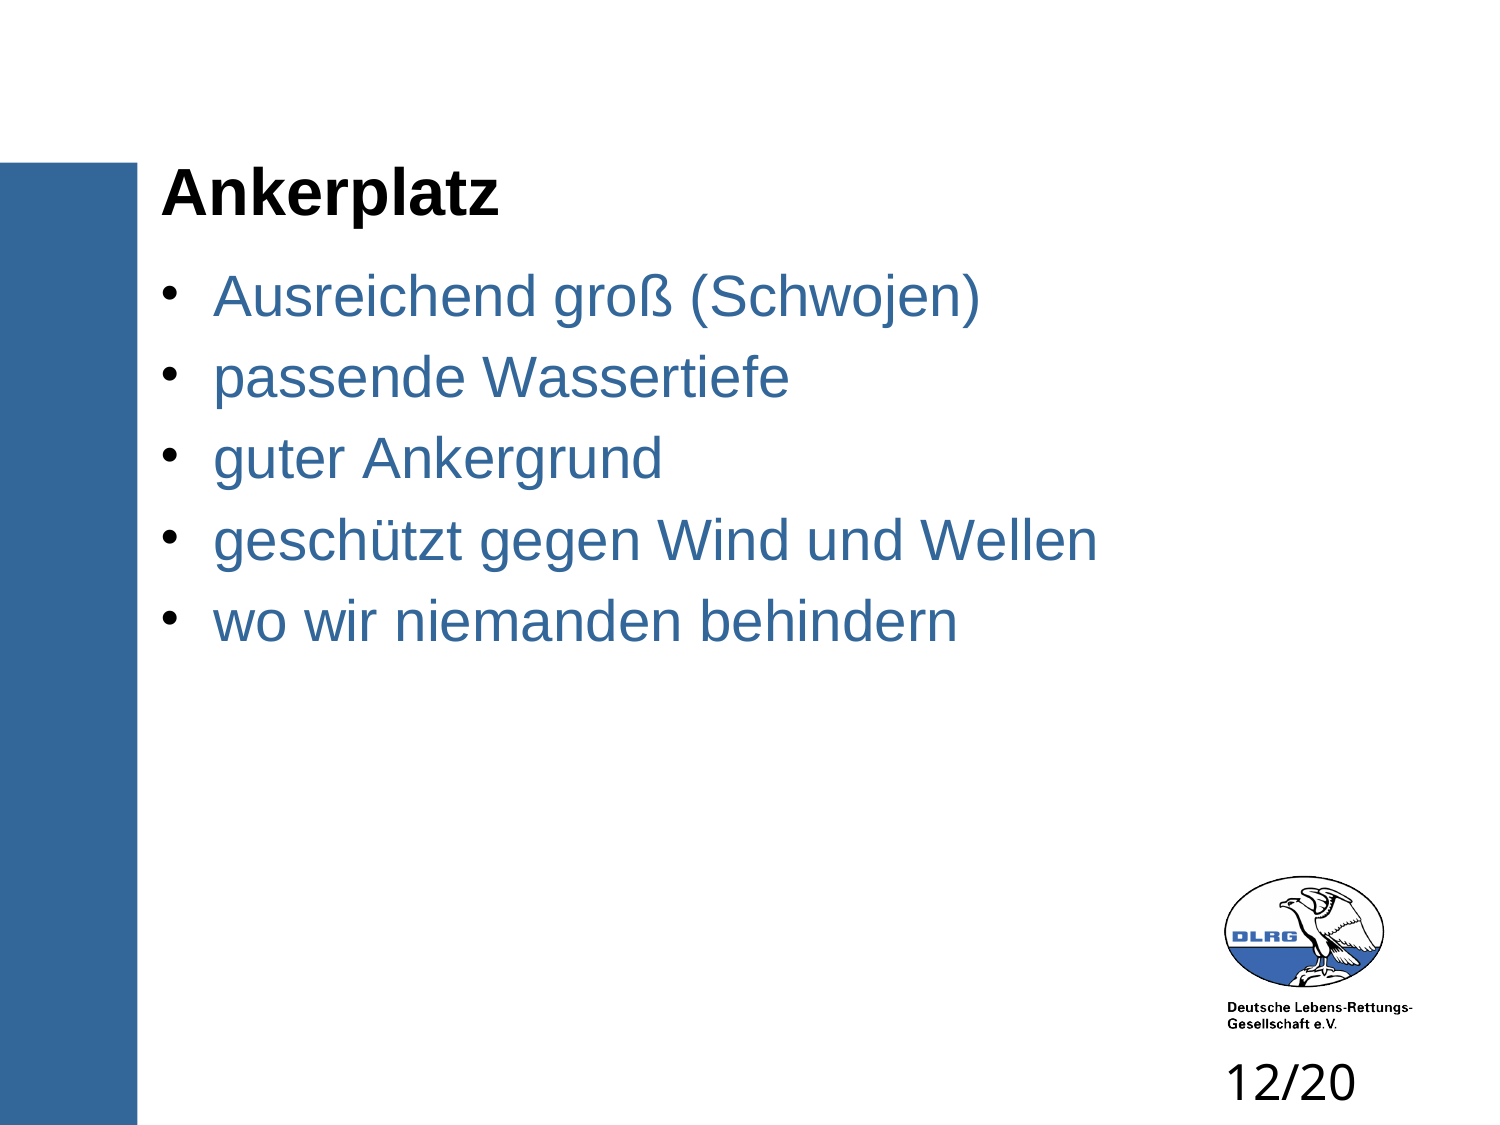

# Ankerplatz
Ausreichend groß (Schwojen)
passende Wassertiefe
guter Ankergrund
geschützt gegen Wind und Wellen
wo wir niemanden behindern